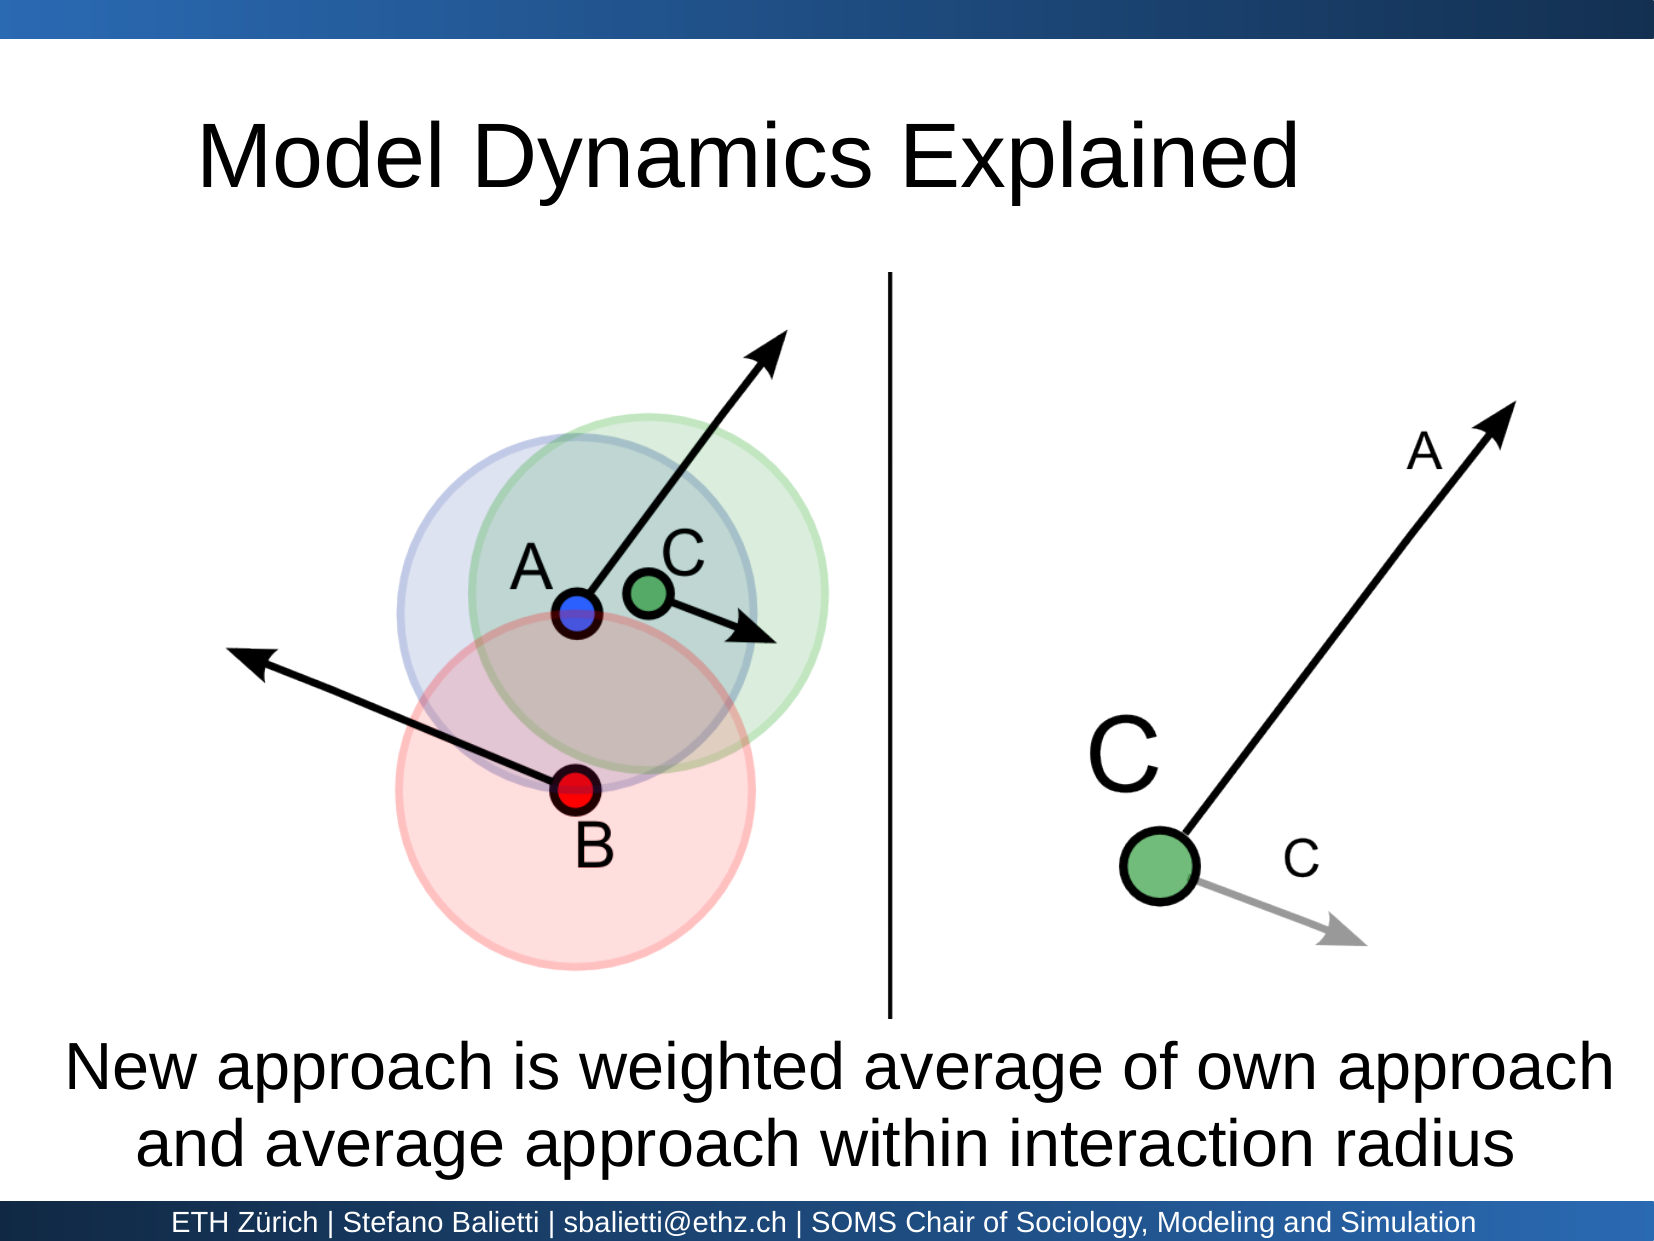

# Model Dynamics Explained
New approach is weighted average of own approach
and average approach within interaction radius
 ETH Zürich | Stefano Balietti | sbalietti@ethz.ch | SOMS Chair of Sociology, Modeling and Simulation